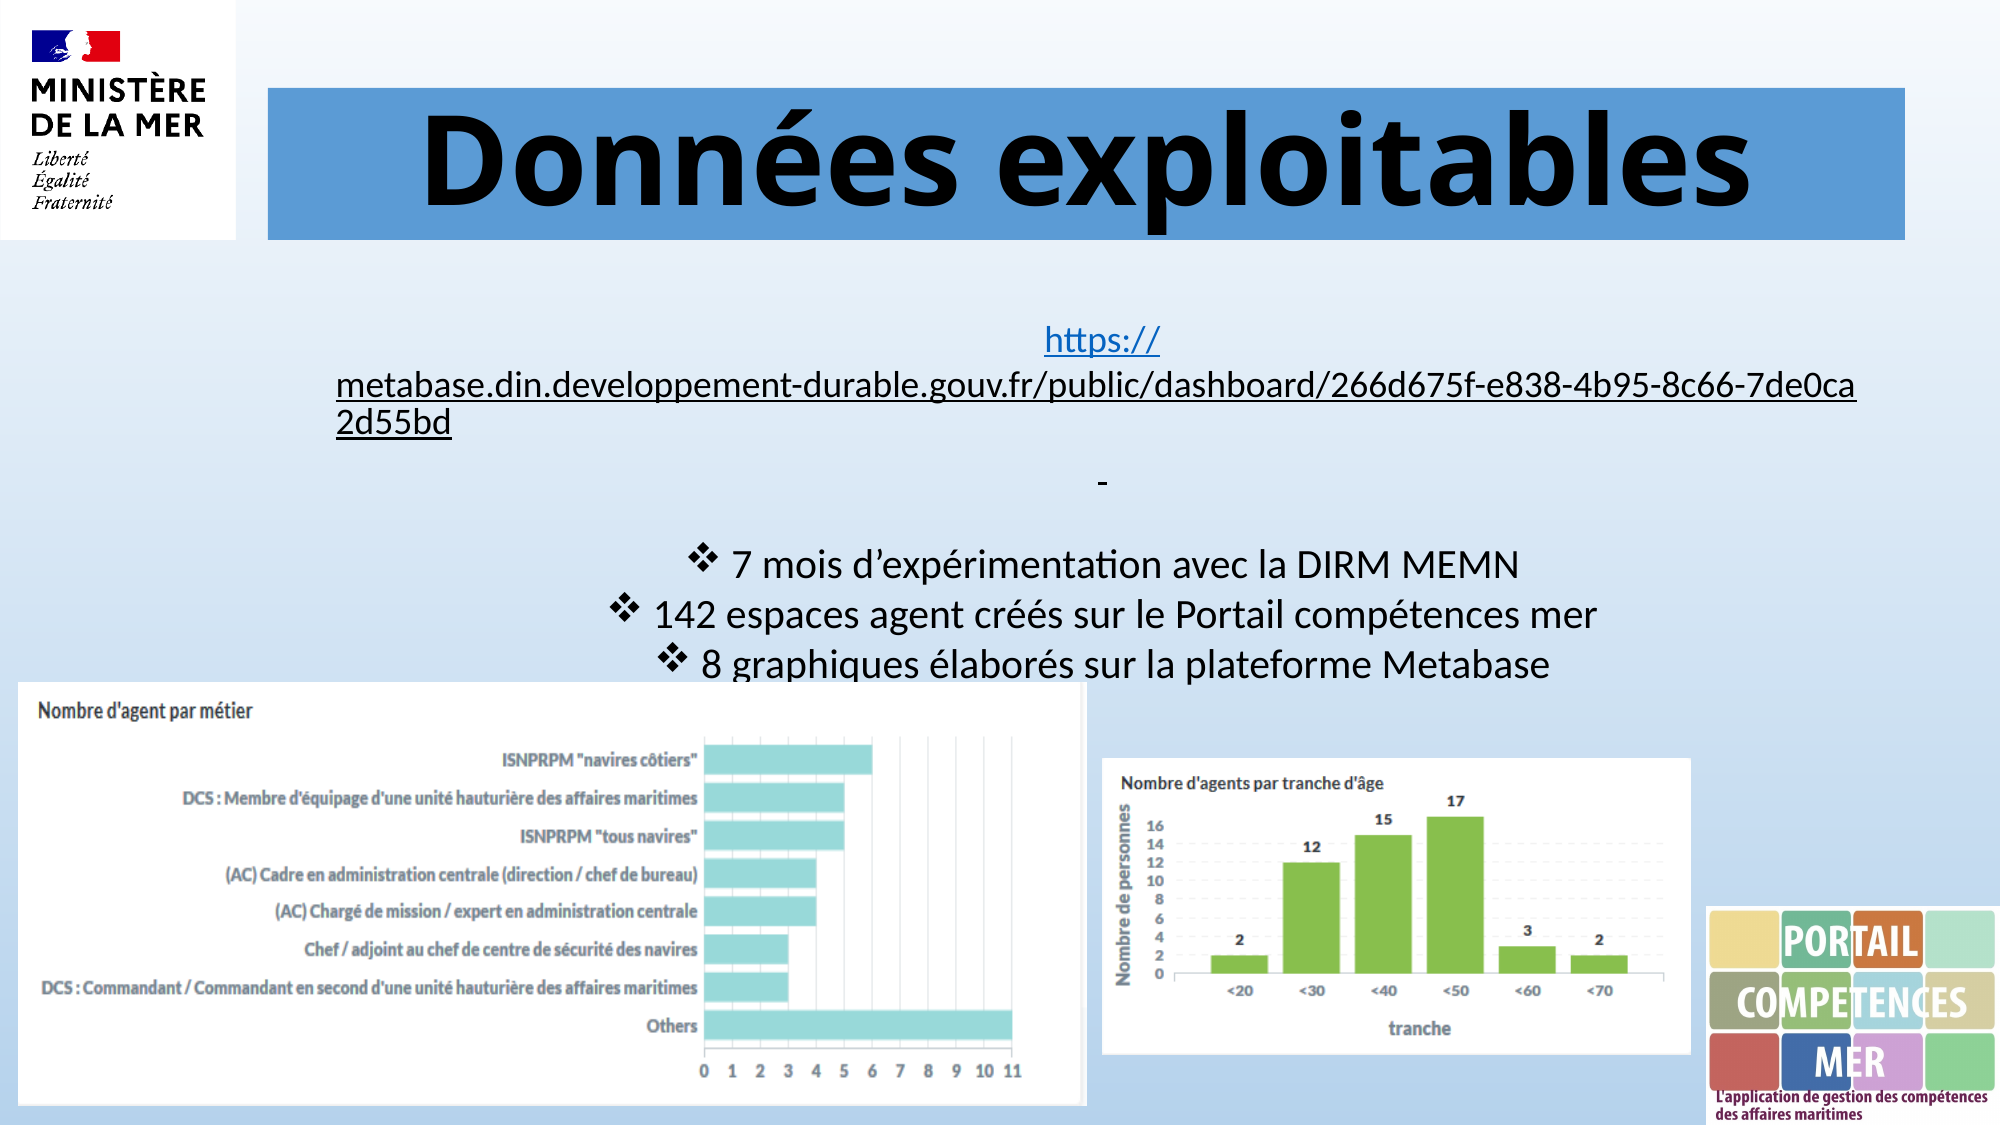

# Données exploitables
https://metabase.din.developpement-durable.gouv.fr/public/dashboard/266d675f-e838-4b95-8c66-7de0ca2d55bd
7 mois d’expérimentation avec la DIRM MEMN
142 espaces agent créés sur le Portail compétences mer
8 graphiques élaborés sur la plateforme Metabase